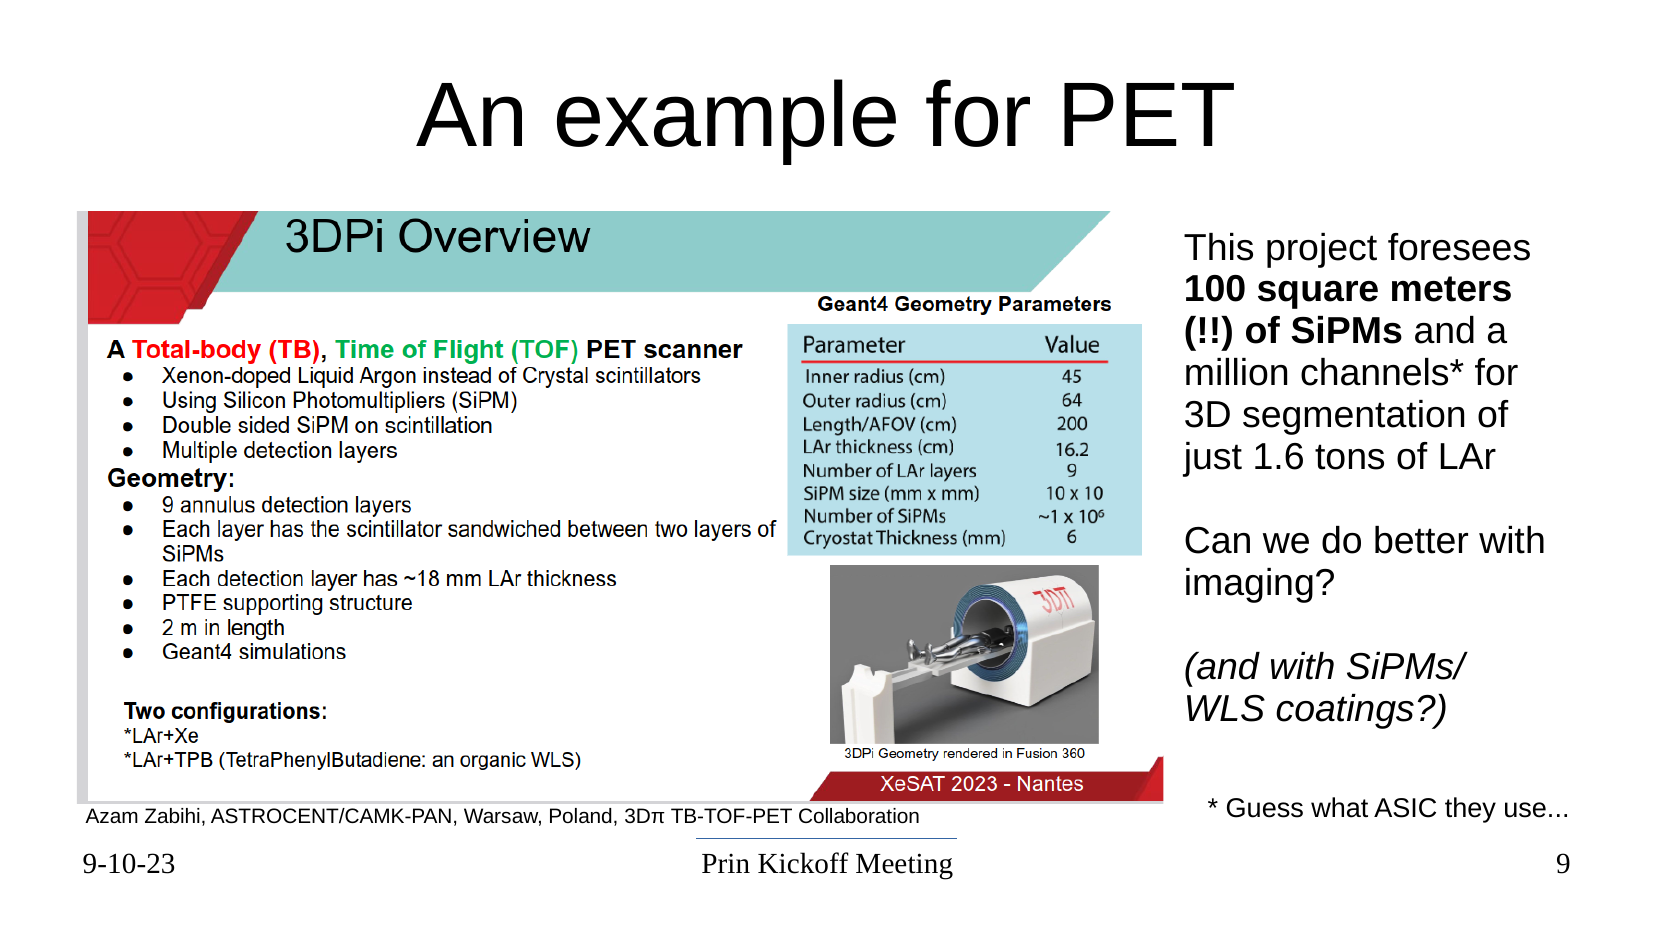

# An example for PET
This project foresees 100 square meters (!!) of SiPMs and a million channels* for 3D segmentation of just 1.6 tons of LAr
Can we do better with imaging?
(and with SiPMs/ WLS coatings?)
* Guess what ASIC they use...
Azam Zabihi, ASTROCENT/CAMK-PAN, Warsaw, Poland, 3Dπ TB-TOF-PET Collaboration
9-10-23
Prin Kickoff Meeting
9